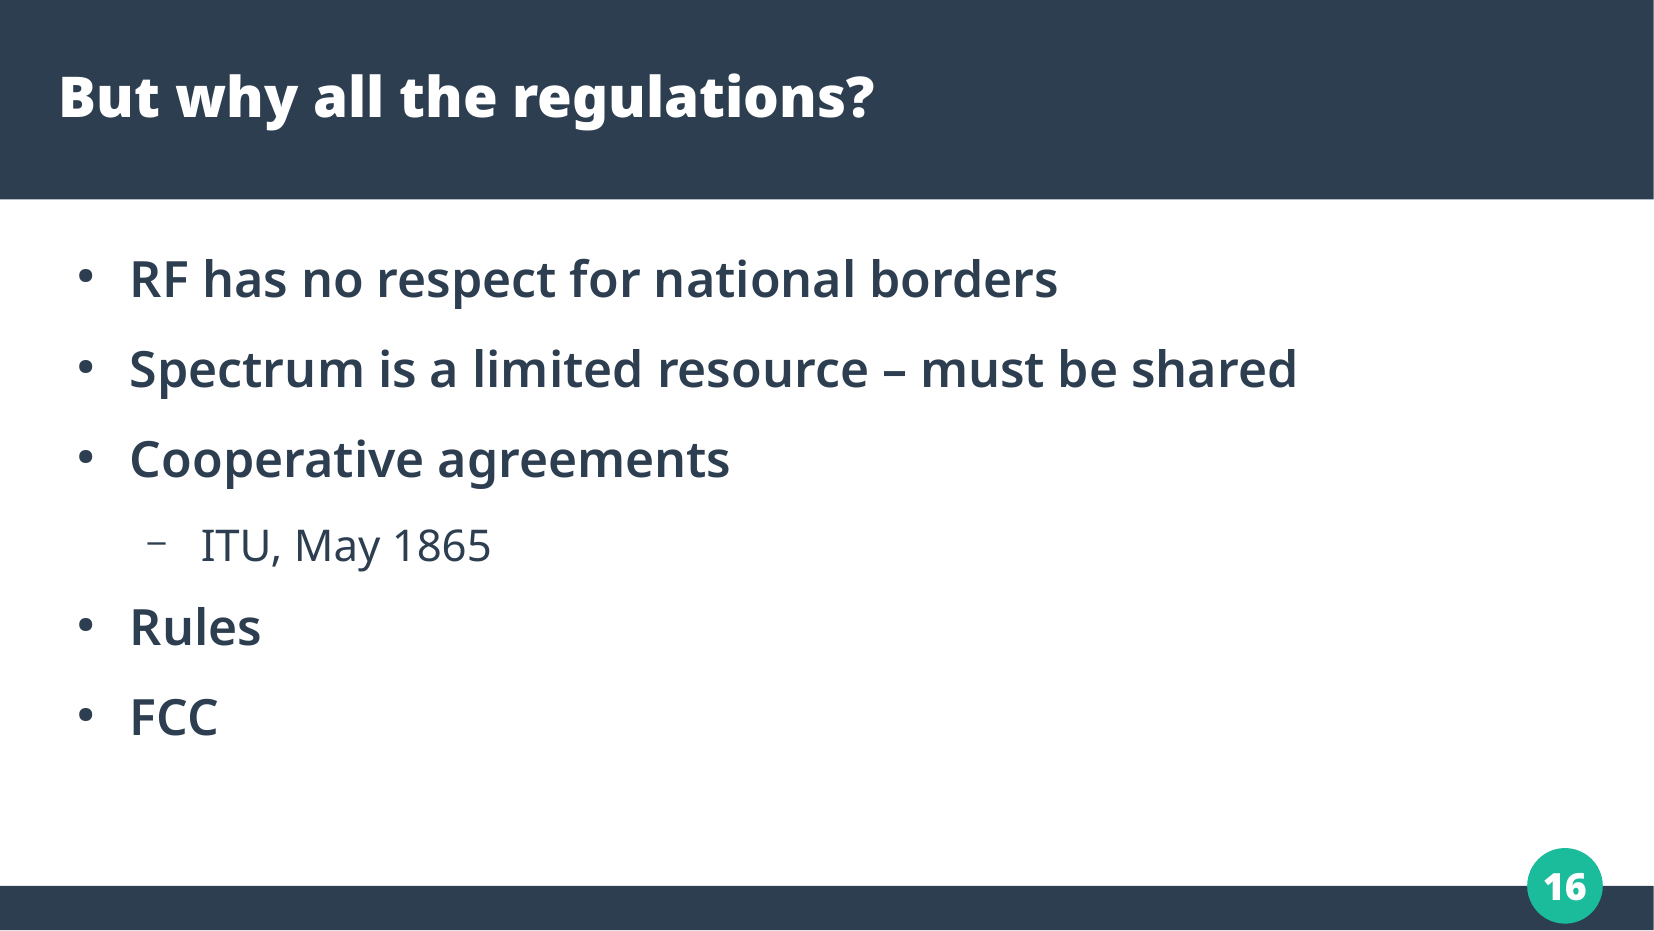

# But why all the regulations?
RF has no respect for national borders
Spectrum is a limited resource – must be shared
Cooperative agreements
ITU, May 1865
Rules
FCC